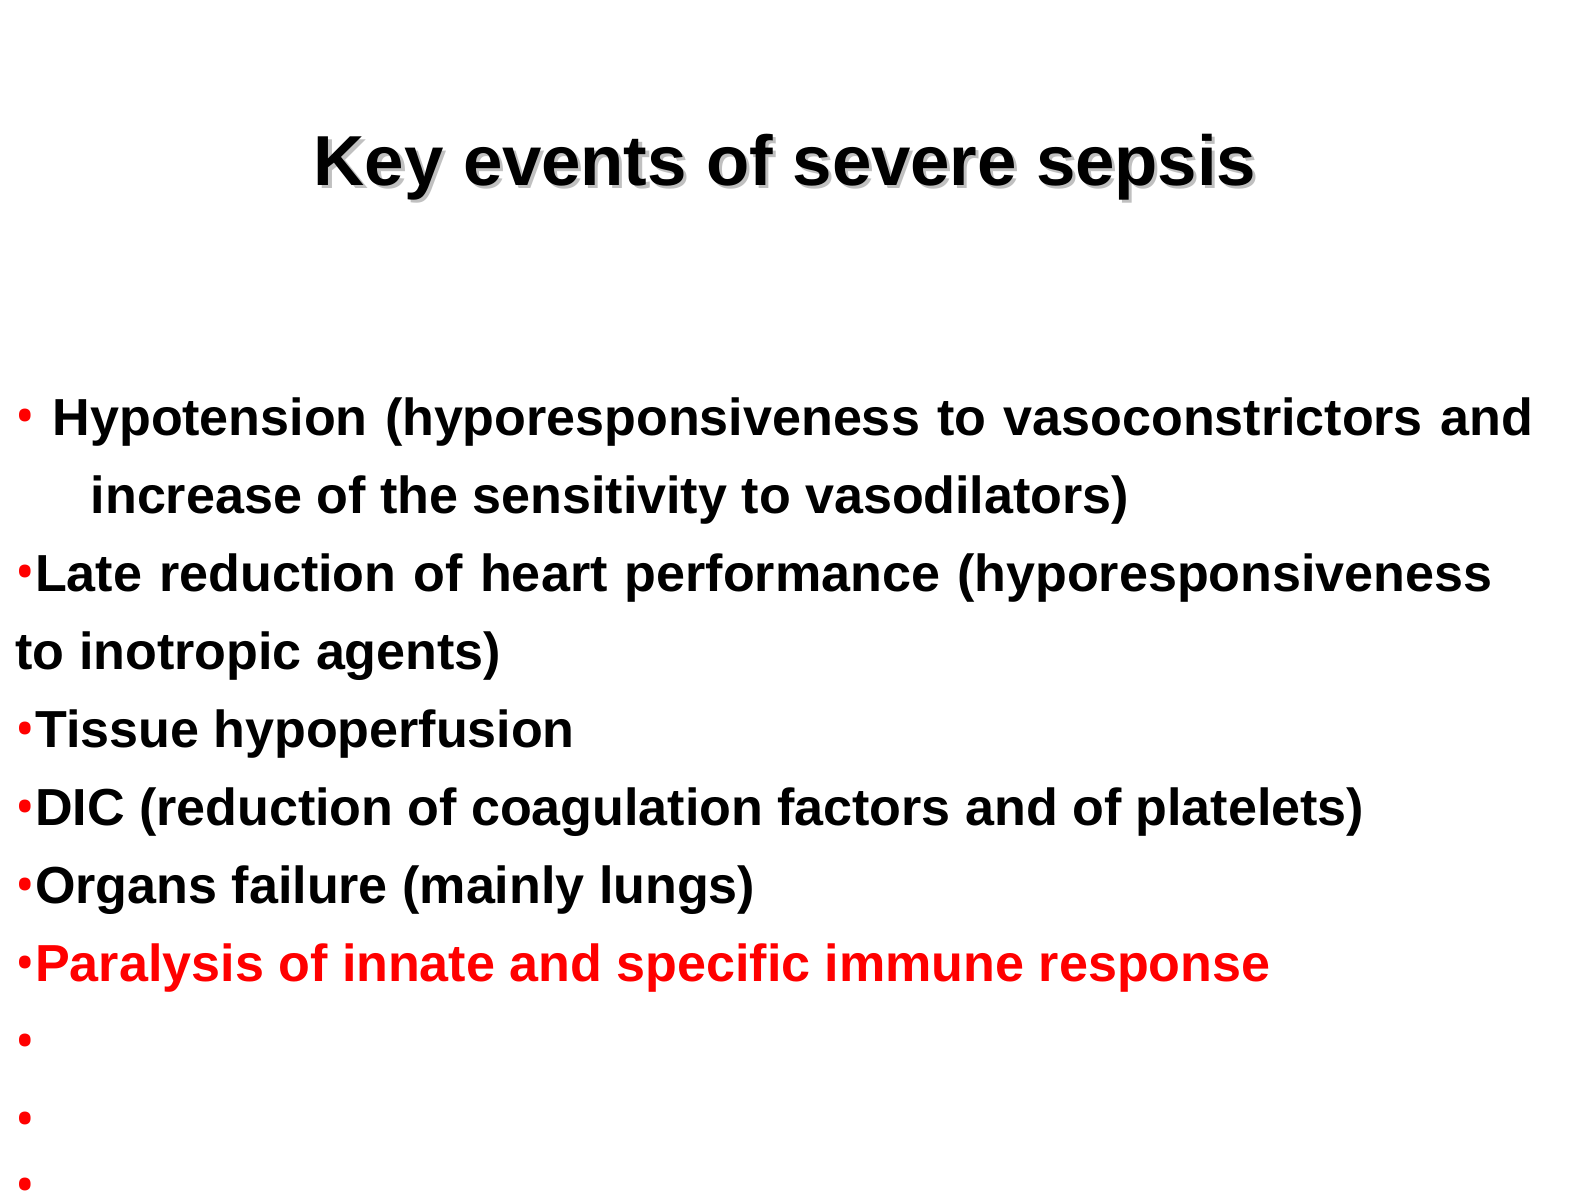

Key events of severe sepsis
 Hypotension (hyporesponsiveness to vasoconstrictors and 	increase of the sensitivity to vasodilators)
Late reduction of heart performance (hyporesponsiveness 	to inotropic agents)
Tissue hypoperfusion
DIC (reduction of coagulation factors and of platelets)
Organs failure (mainly lungs)
Paralysis of innate and specific immune response